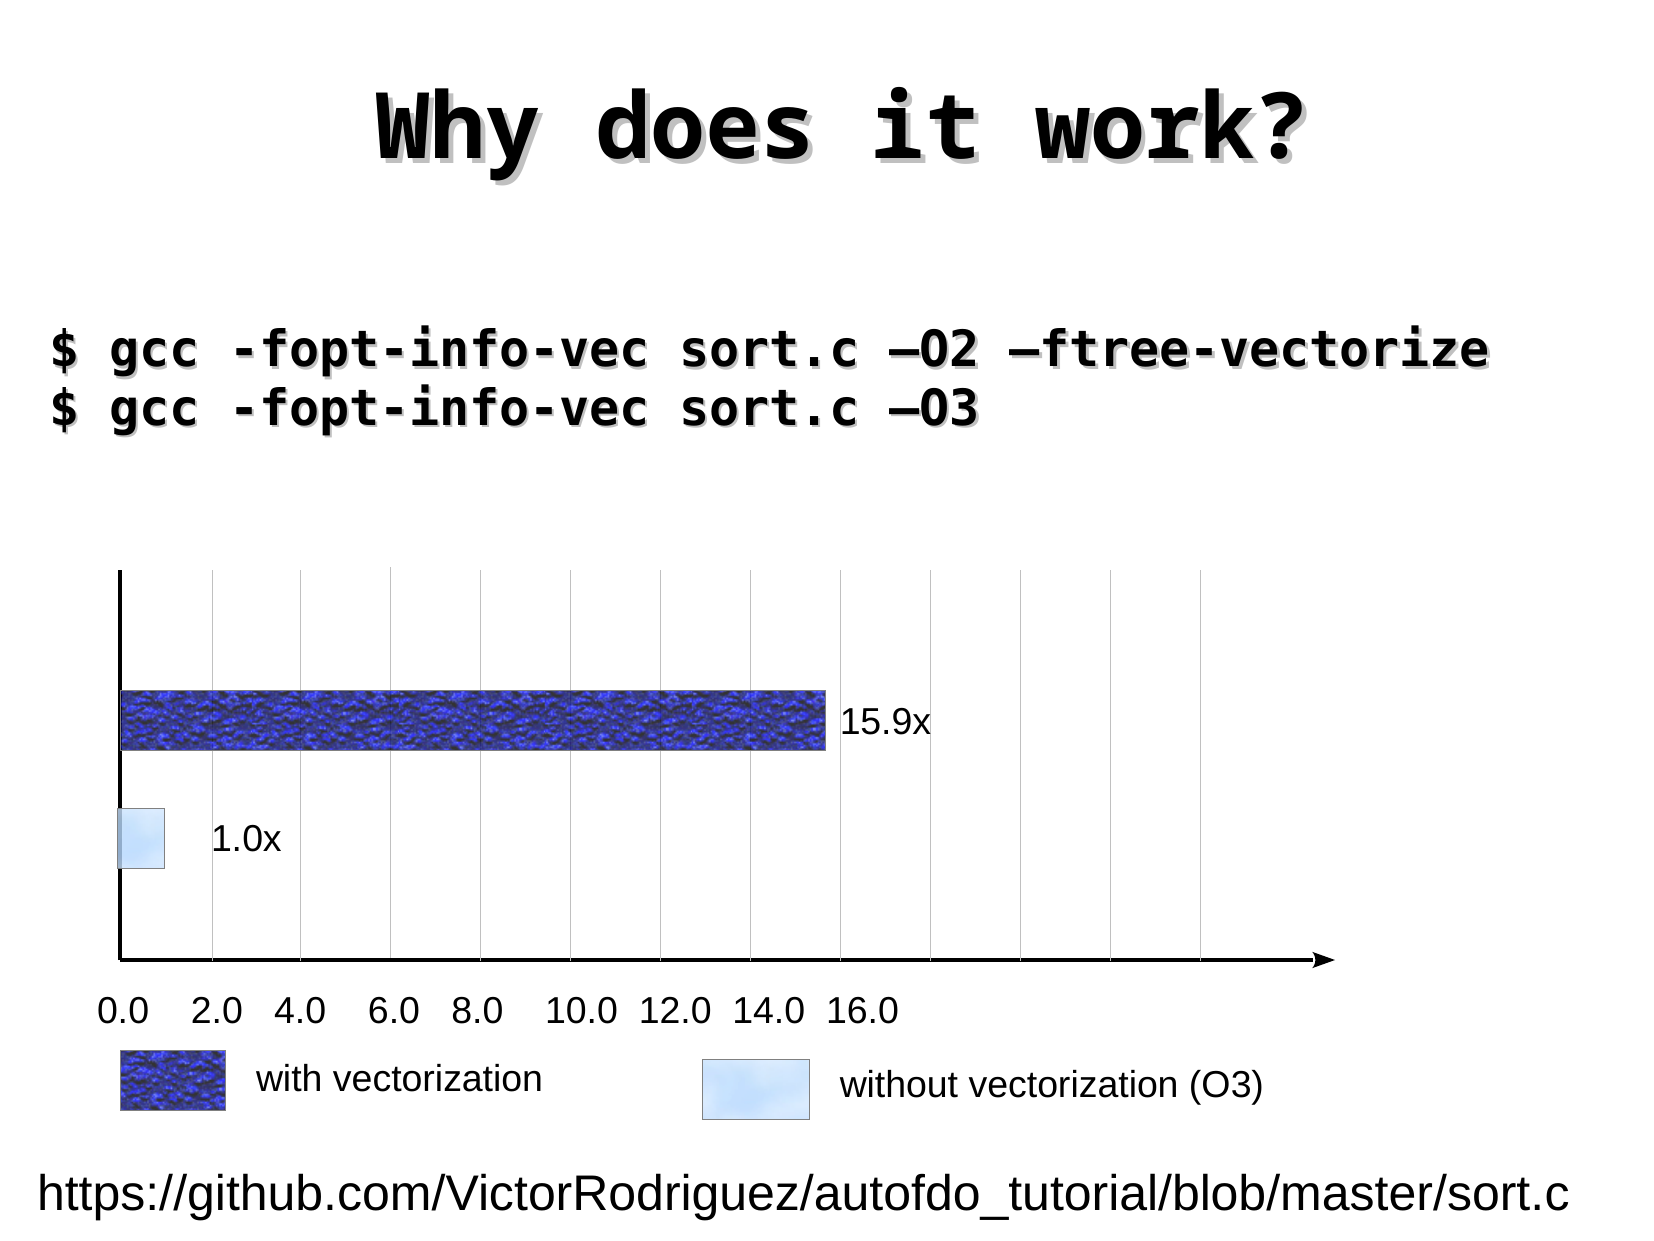

# Why does it work?
$ gcc -fopt-info-vec sort.c –O2 –ftree-vectorize
$ gcc -fopt-info-vec sort.c –O3
15.9x
1.0x
0.0 2.0 4.0 6.0 8.0 10.0 12.0 14.0 16.0
with vectorization
without vectorization (O3)
https://github.com/VictorRodriguez/autofdo_tutorial/blob/master/sort.c